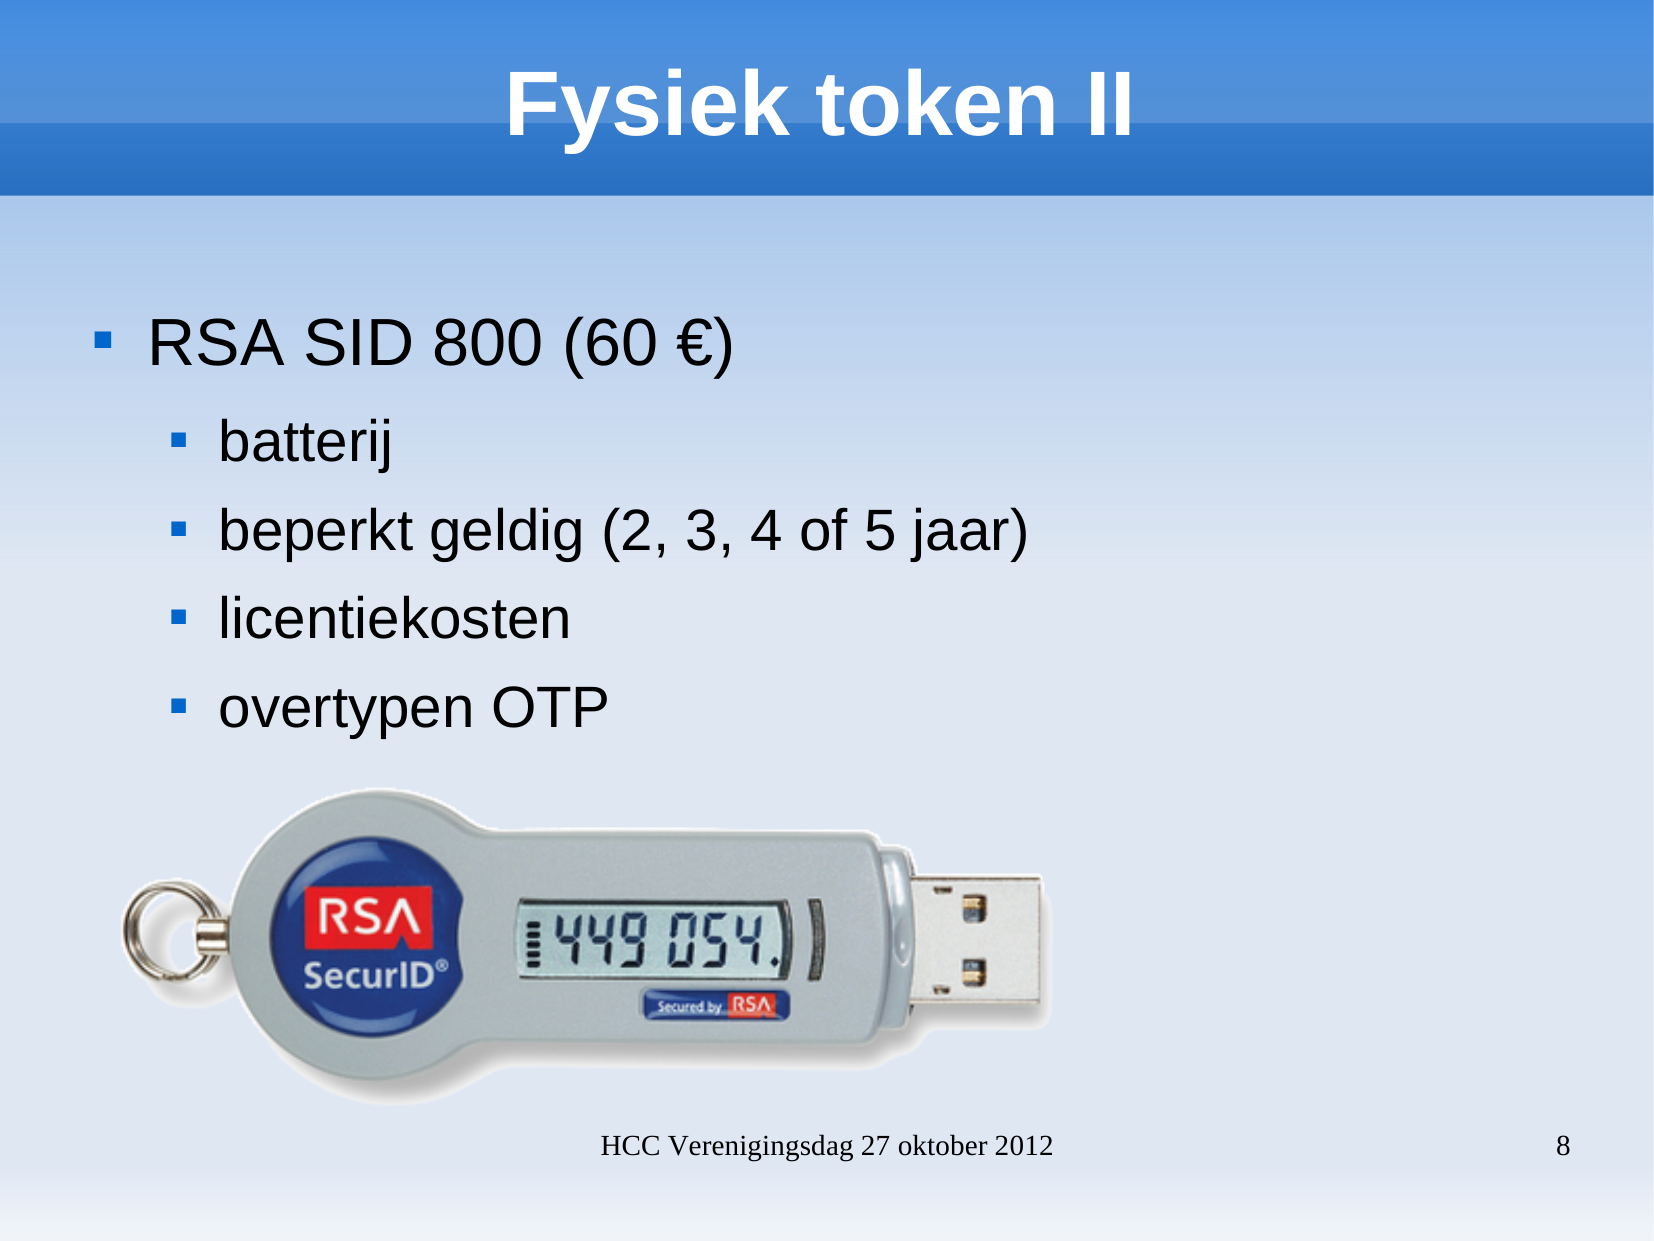

# Fysiek token II
RSA SID 800 (60 €)
batterij
beperkt geldig (2, 3, 4 of 5 jaar)
licentiekosten
overtypen OTP
HCC Verenigingsdag 27 oktober 2012
8